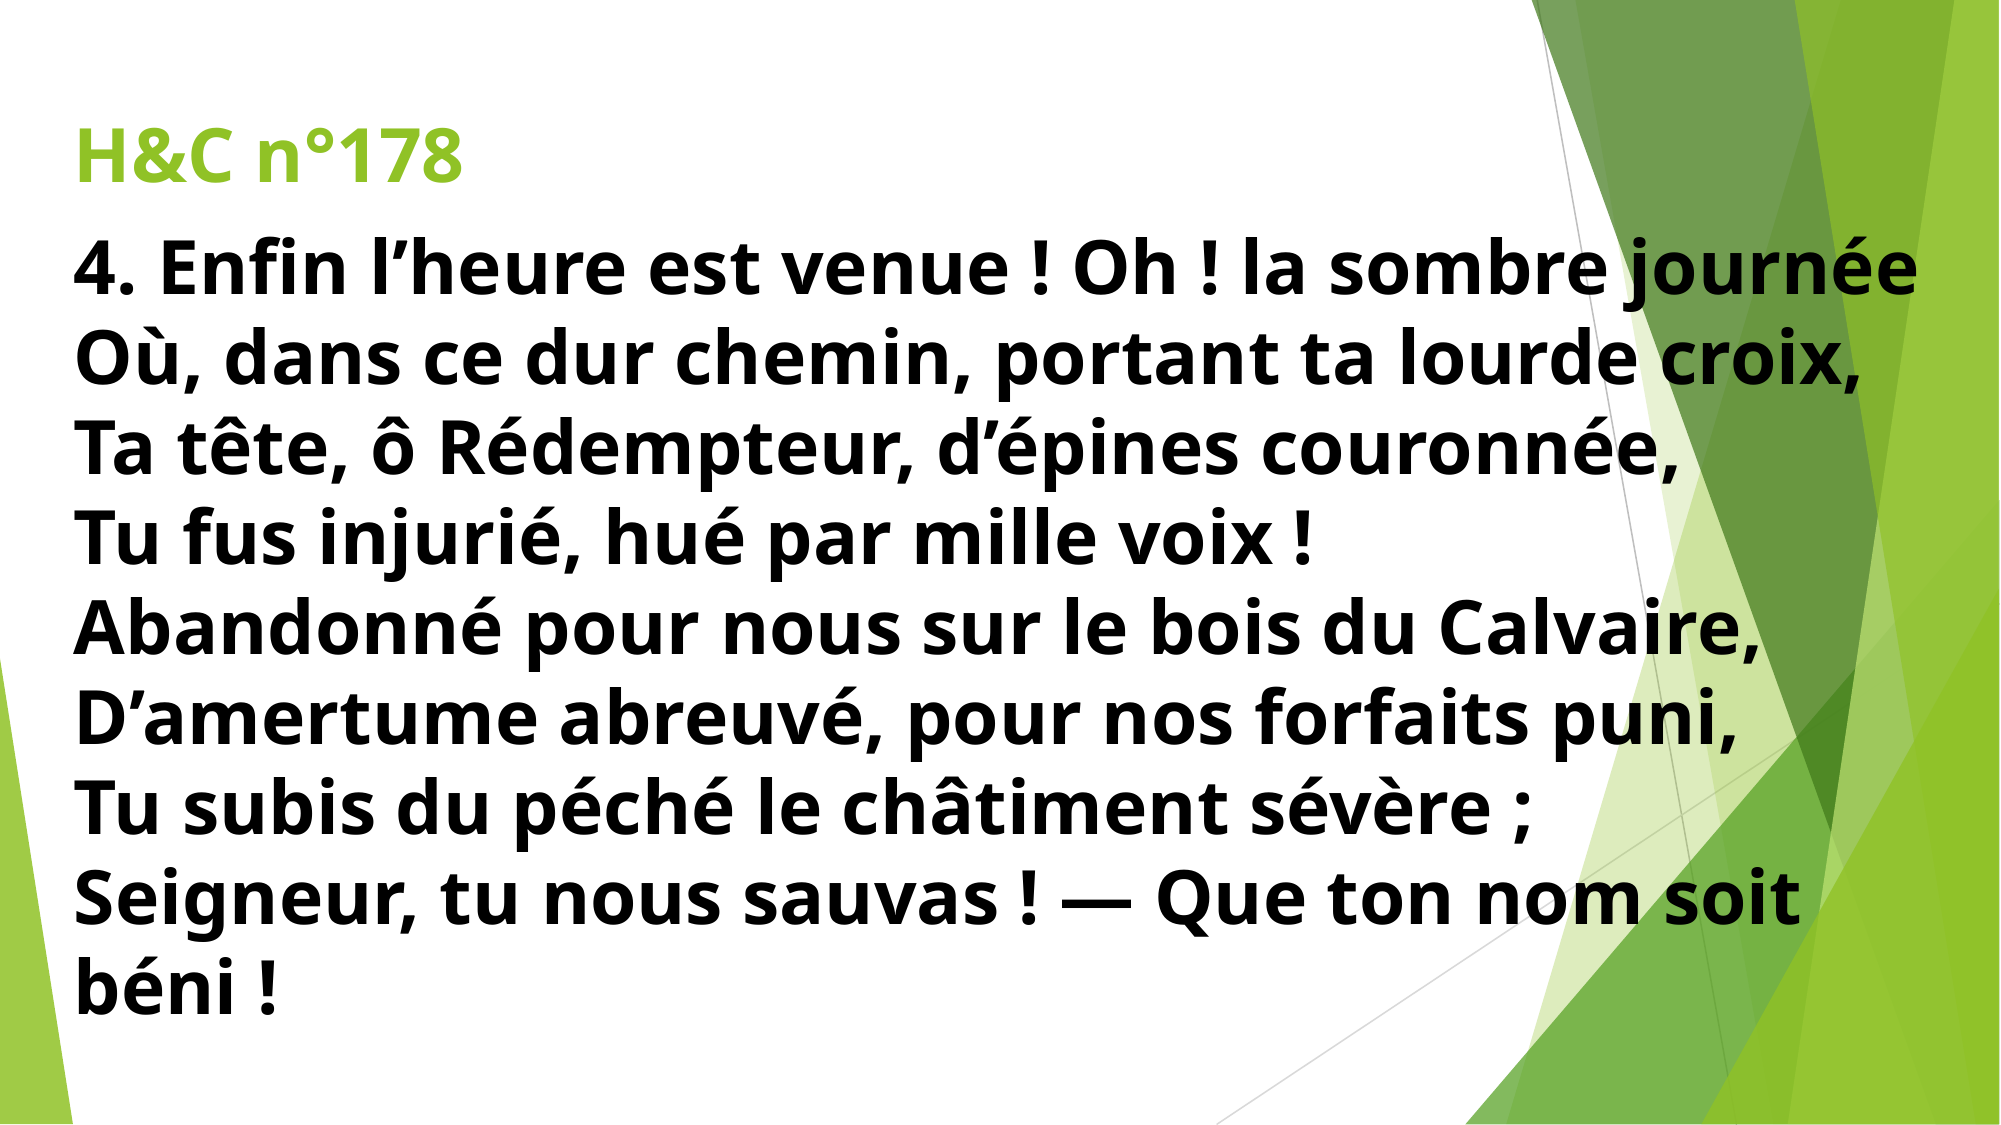

H&C n°178
4. Enfin l’heure est venue ! Oh ! la sombre journée
Où, dans ce dur chemin, portant ta lourde croix,
Ta tête, ô Rédempteur, d’épines couronnée,
Tu fus injurié, hué par mille voix !
Abandonné pour nous sur le bois du Calvaire,
D’amertume abreuvé, pour nos forfaits puni,
Tu subis du péché le châtiment sévère ;
Seigneur, tu nous sauvas ! — Que ton nom soit béni !